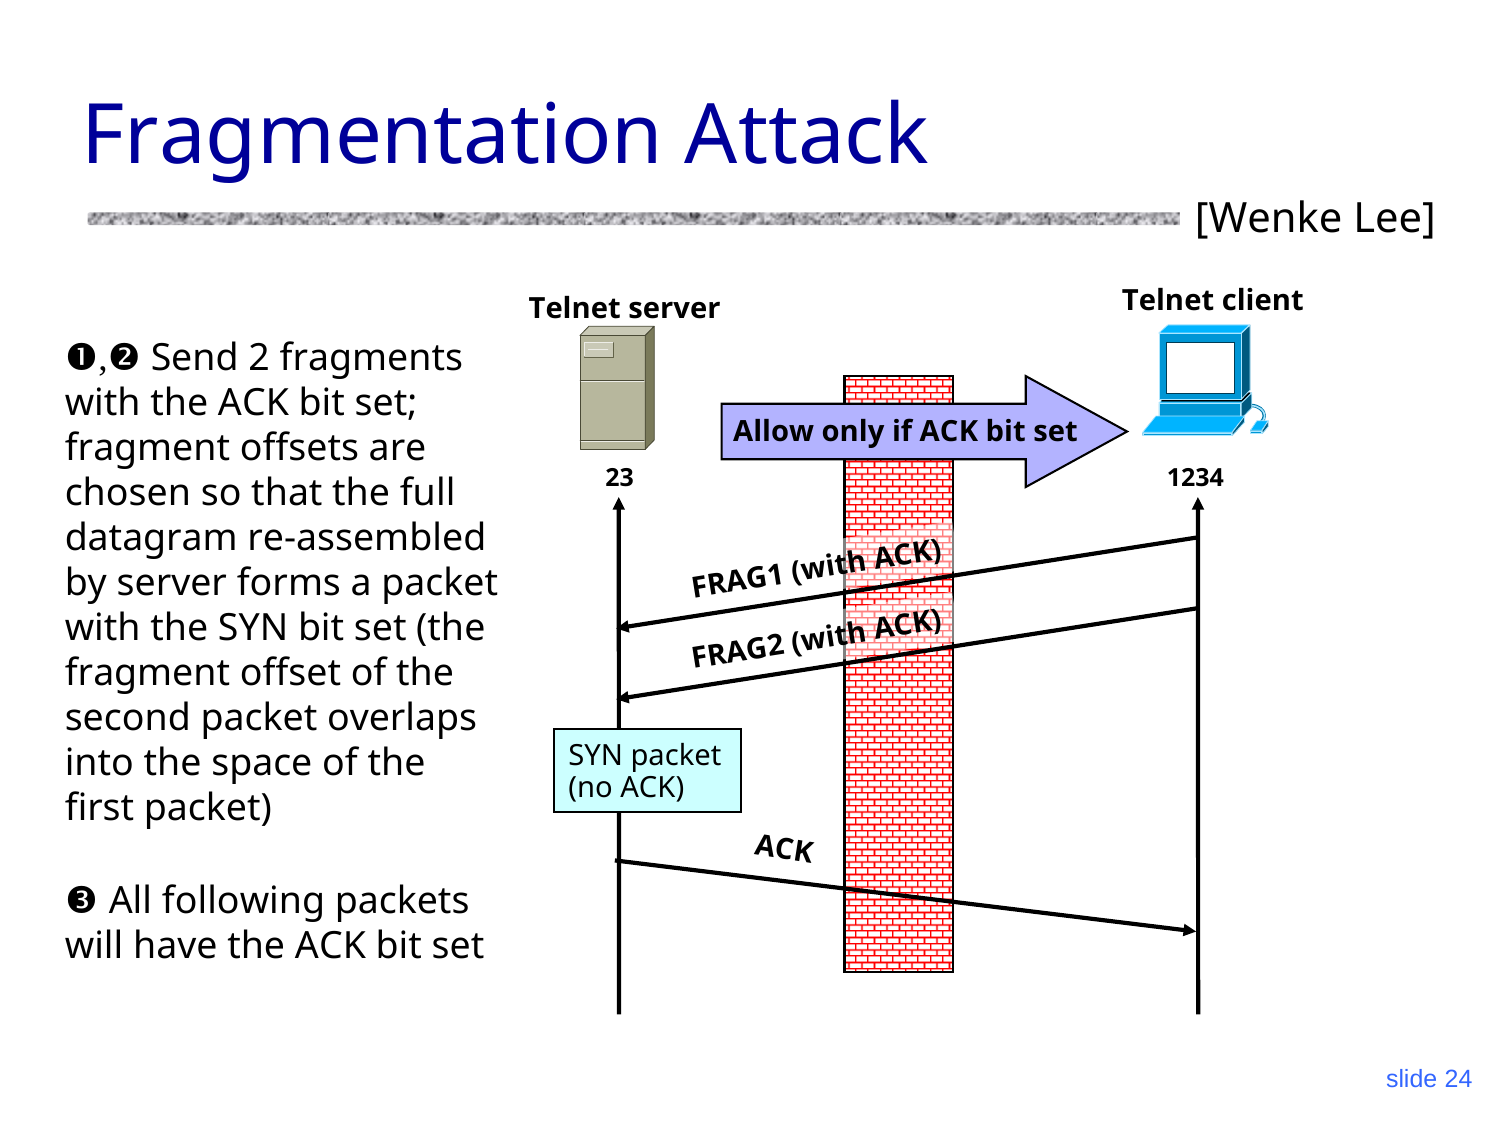

Fragmentation Attack
[Wenke Lee]
Telnet client
Telnet server
, Send 2 fragments with the ACK bit set; fragment offsets are chosen so that the full datagram re-assembled by server forms a packet with the SYN bit set (the fragment offset of the second packet overlaps into the space of the first packet)
Allow only if ACK bit set
23
1234
FRAG1 (with ACK)
FRAG2 (with ACK)
SYN packet (no ACK)
ACK
 All following packets will have the ACK bit set
slide